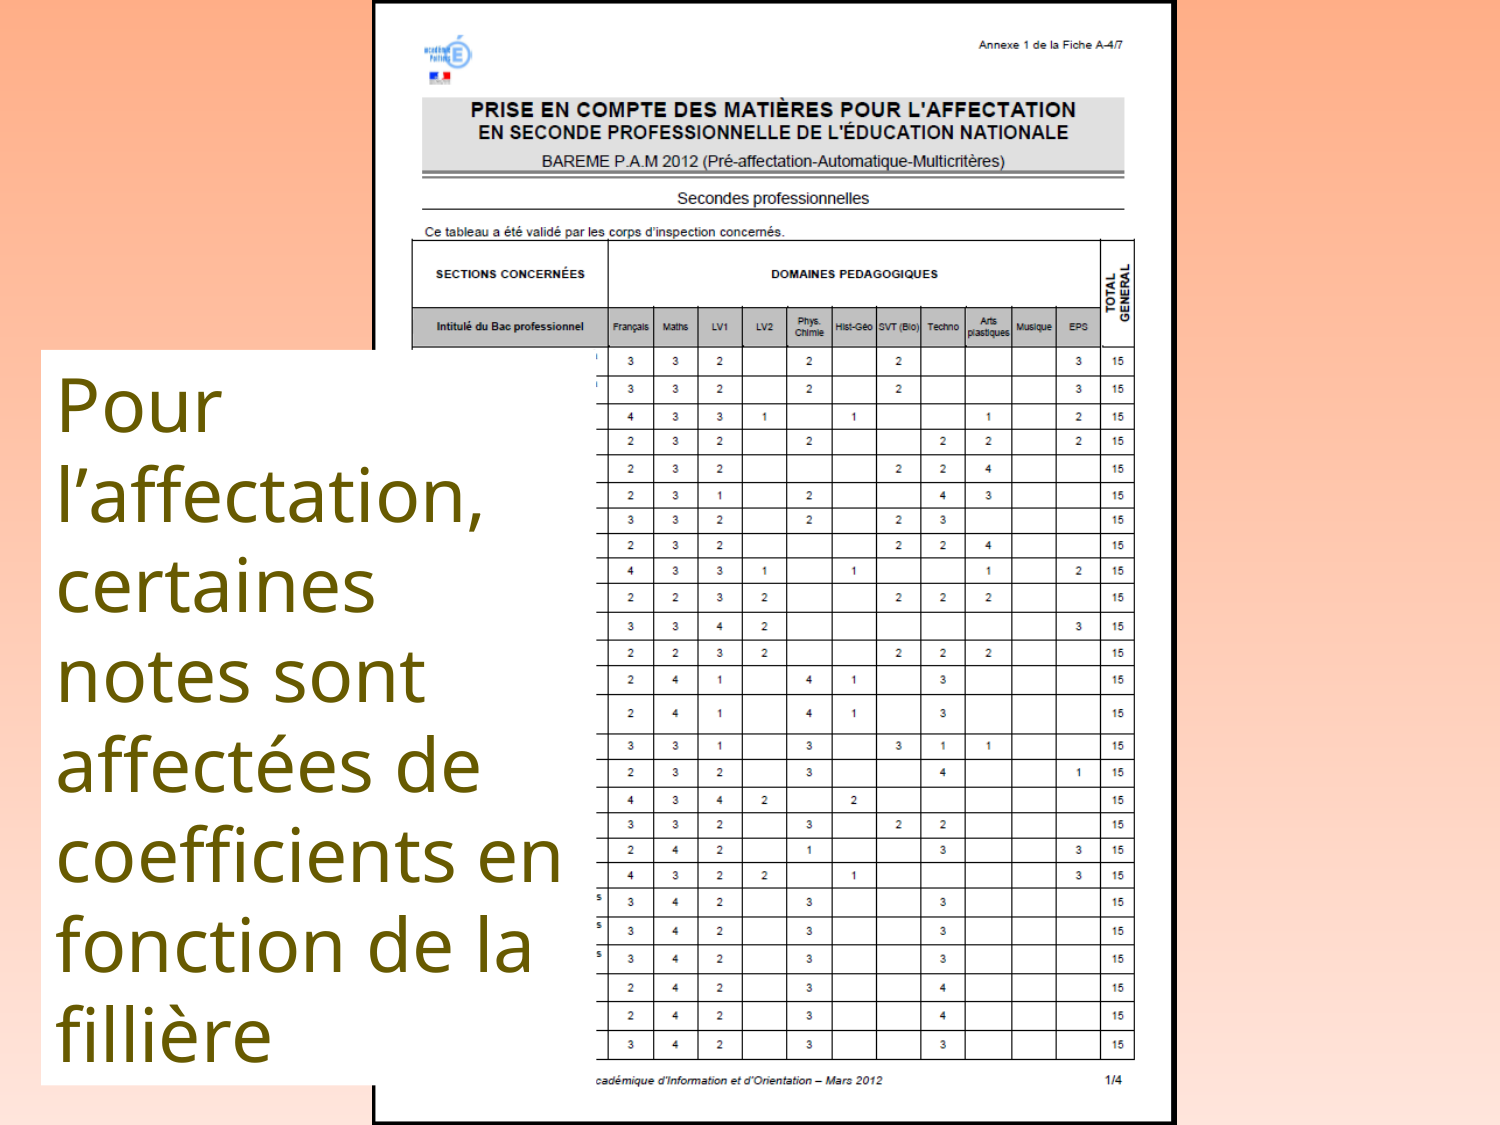

Pour l’affectation, certaines notes sont affectées de coefficients en fonction de la fillière